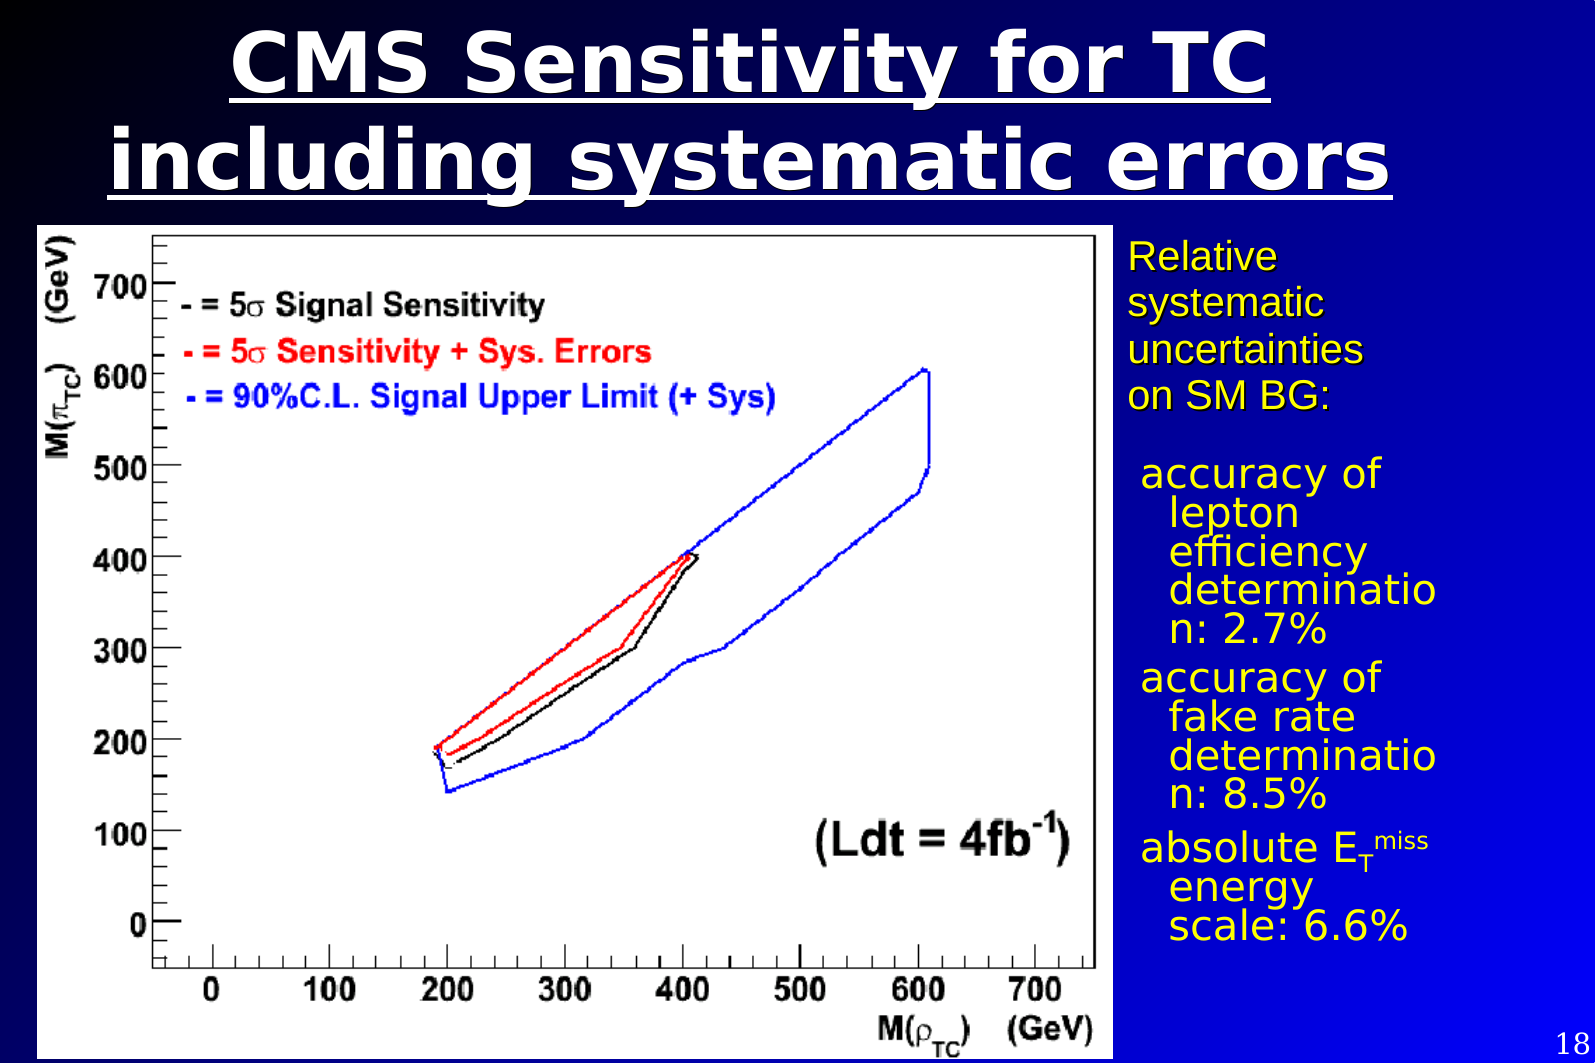

# CMS Sensitivity for TC including systematic errors
Relative systematic uncertainties on SM BG:
accuracy of lepton efficiency determination: 2.7%
accuracy of fake rate determination: 8.5%
absolute ETmiss energy scale: 6.6%
18